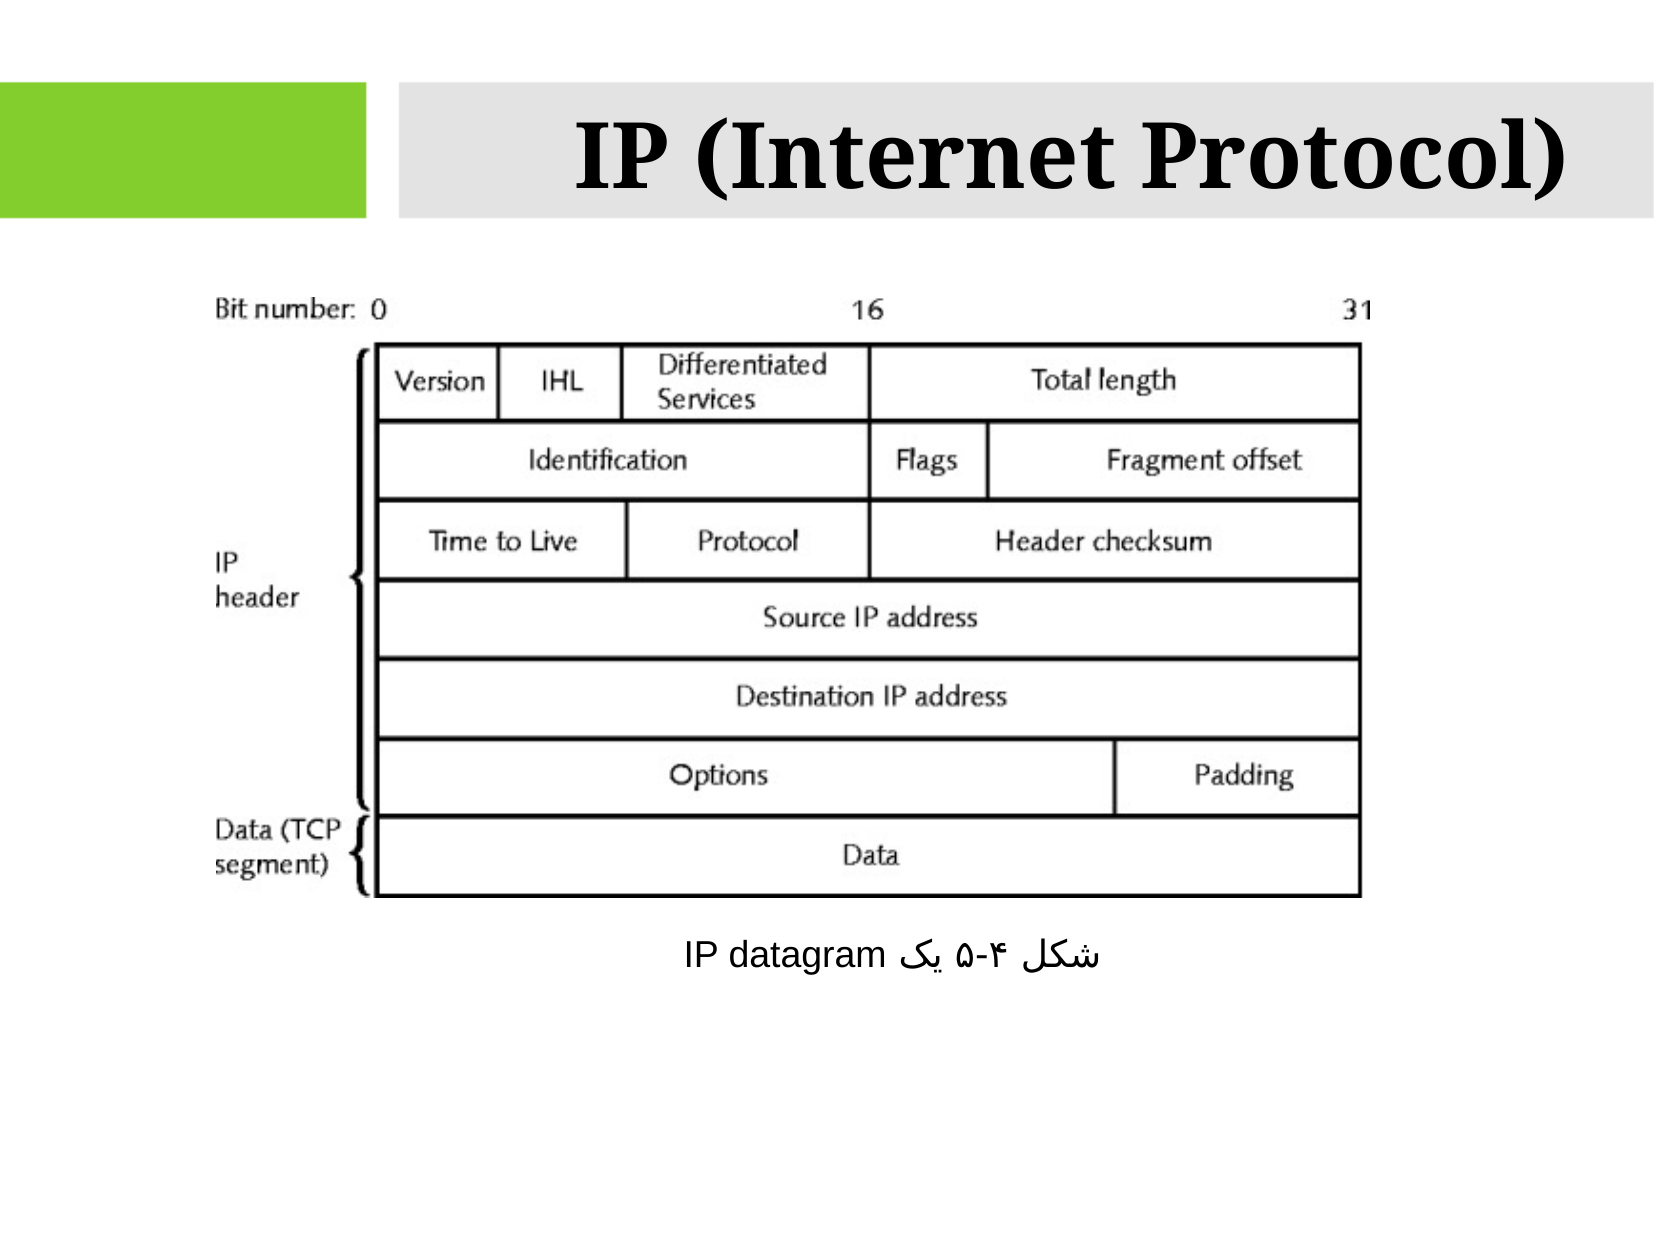

# IP (Internet Protocol)
شکل ۴-۵ یک IP datagram